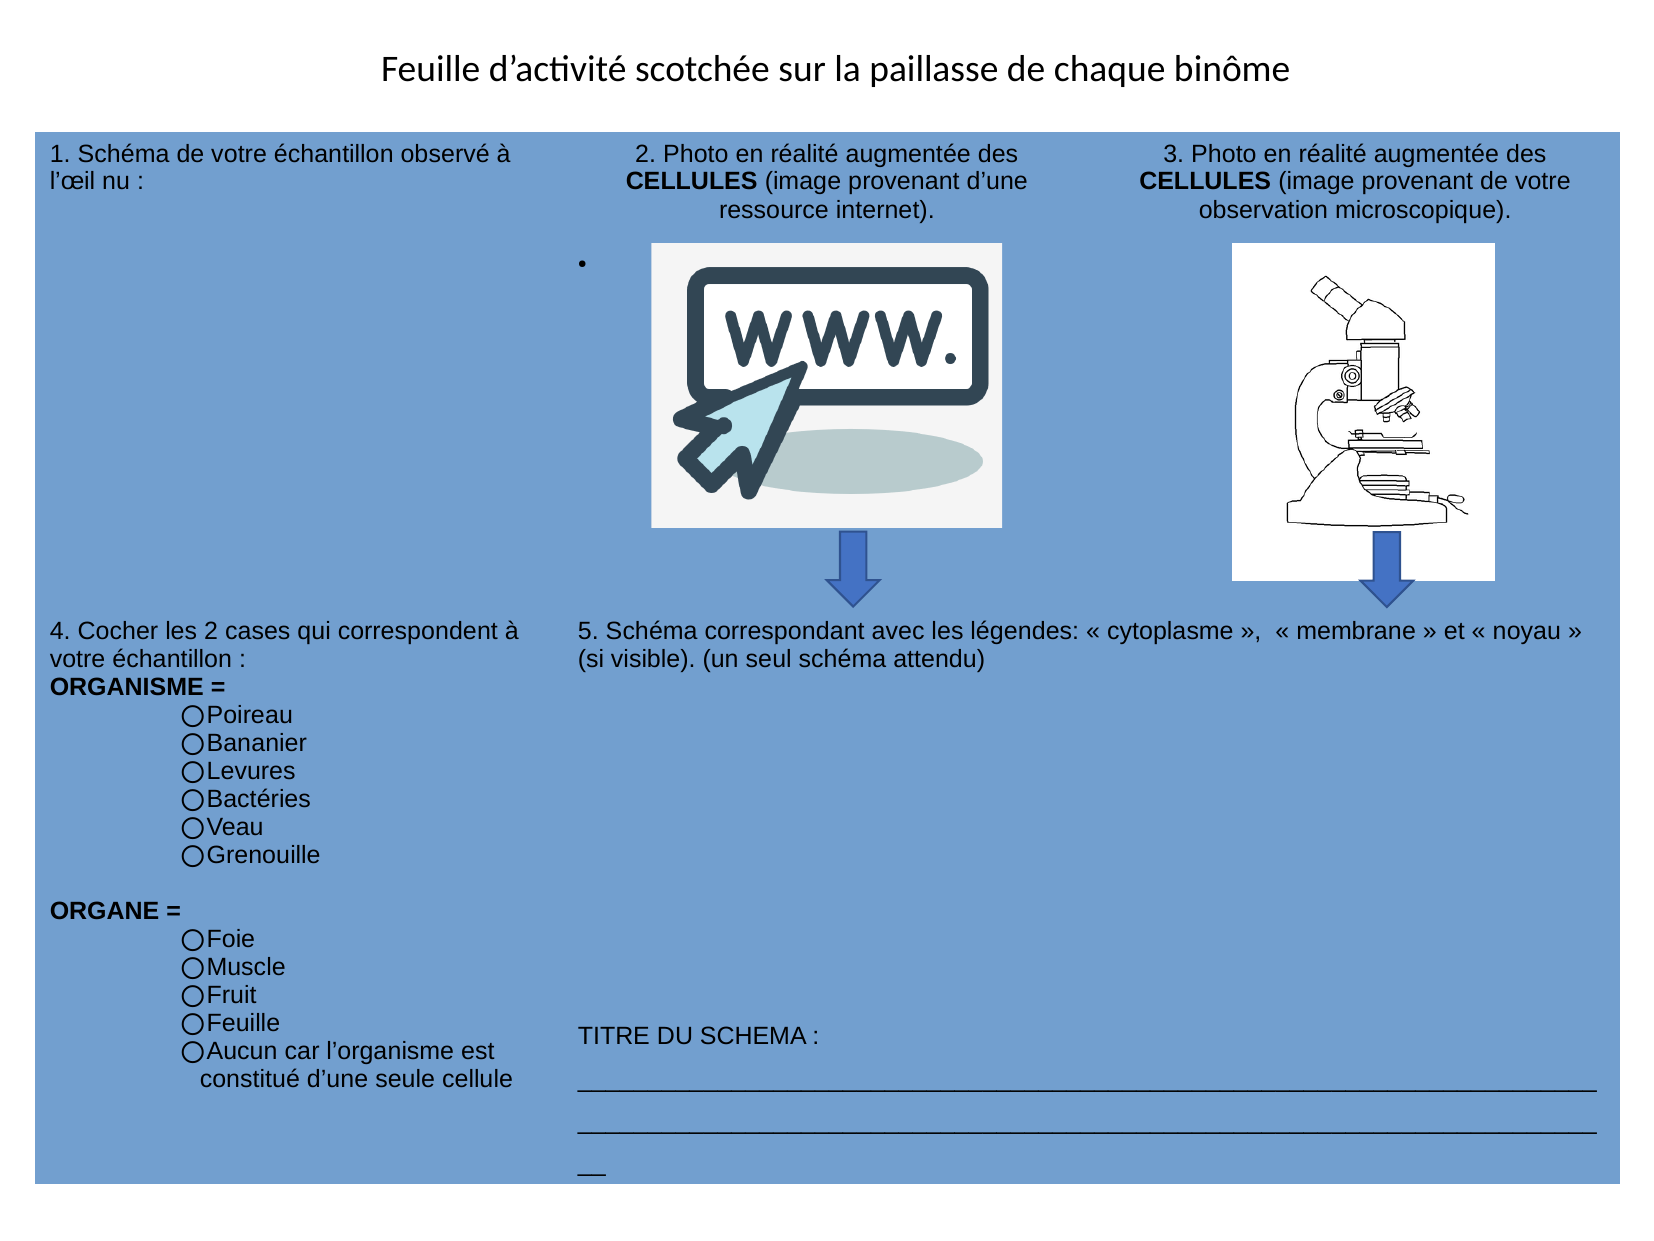

Feuille d’activité scotchée sur la paillasse de chaque binôme
| 1. Schéma de votre échantillon observé à l’œil nu : | 2. Photo en réalité augmentée des CELLULES (image provenant d’une ressource internet). | 3. Photo en réalité augmentée des CELLULES (image provenant de votre observation microscopique). |
| --- | --- | --- |
| 4. Cocher les 2 cases qui correspondent à votre échantillon : ORGANISME = ⃝ Poireau ⃝ Bananier ⃝ Levures ⃝ Bactéries ⃝ Veau ⃝ Grenouille ORGANE = ⃝ Foie ⃝ Muscle ⃝ Fruit ⃝ Feuille ⃝ Aucun car l’organisme est constitué d’une seule cellule | 5. Schéma correspondant avec les légendes: « cytoplasme »,  « membrane » et « noyau » (si visible). (un seul schéma attendu) TITRE DU SCHEMA : \_\_\_\_\_\_\_\_\_\_\_\_\_\_\_\_\_\_\_\_\_\_\_\_\_\_\_\_\_\_\_\_\_\_\_\_\_\_\_\_\_\_\_\_\_\_\_\_\_\_\_\_\_\_\_\_\_\_\_\_\_\_\_\_\_\_\_\_\_\_\_\_\_\_\_\_\_\_\_\_\_\_\_\_\_\_\_\_\_\_\_\_\_\_\_\_\_\_\_\_\_\_\_\_\_\_\_\_\_\_\_\_\_\_\_\_\_\_\_\_\_\_\_\_\_\_\_\_\_\_\_\_\_\_\_\_\_\_\_\_\_\_\_\_\_\_\_\_ | |